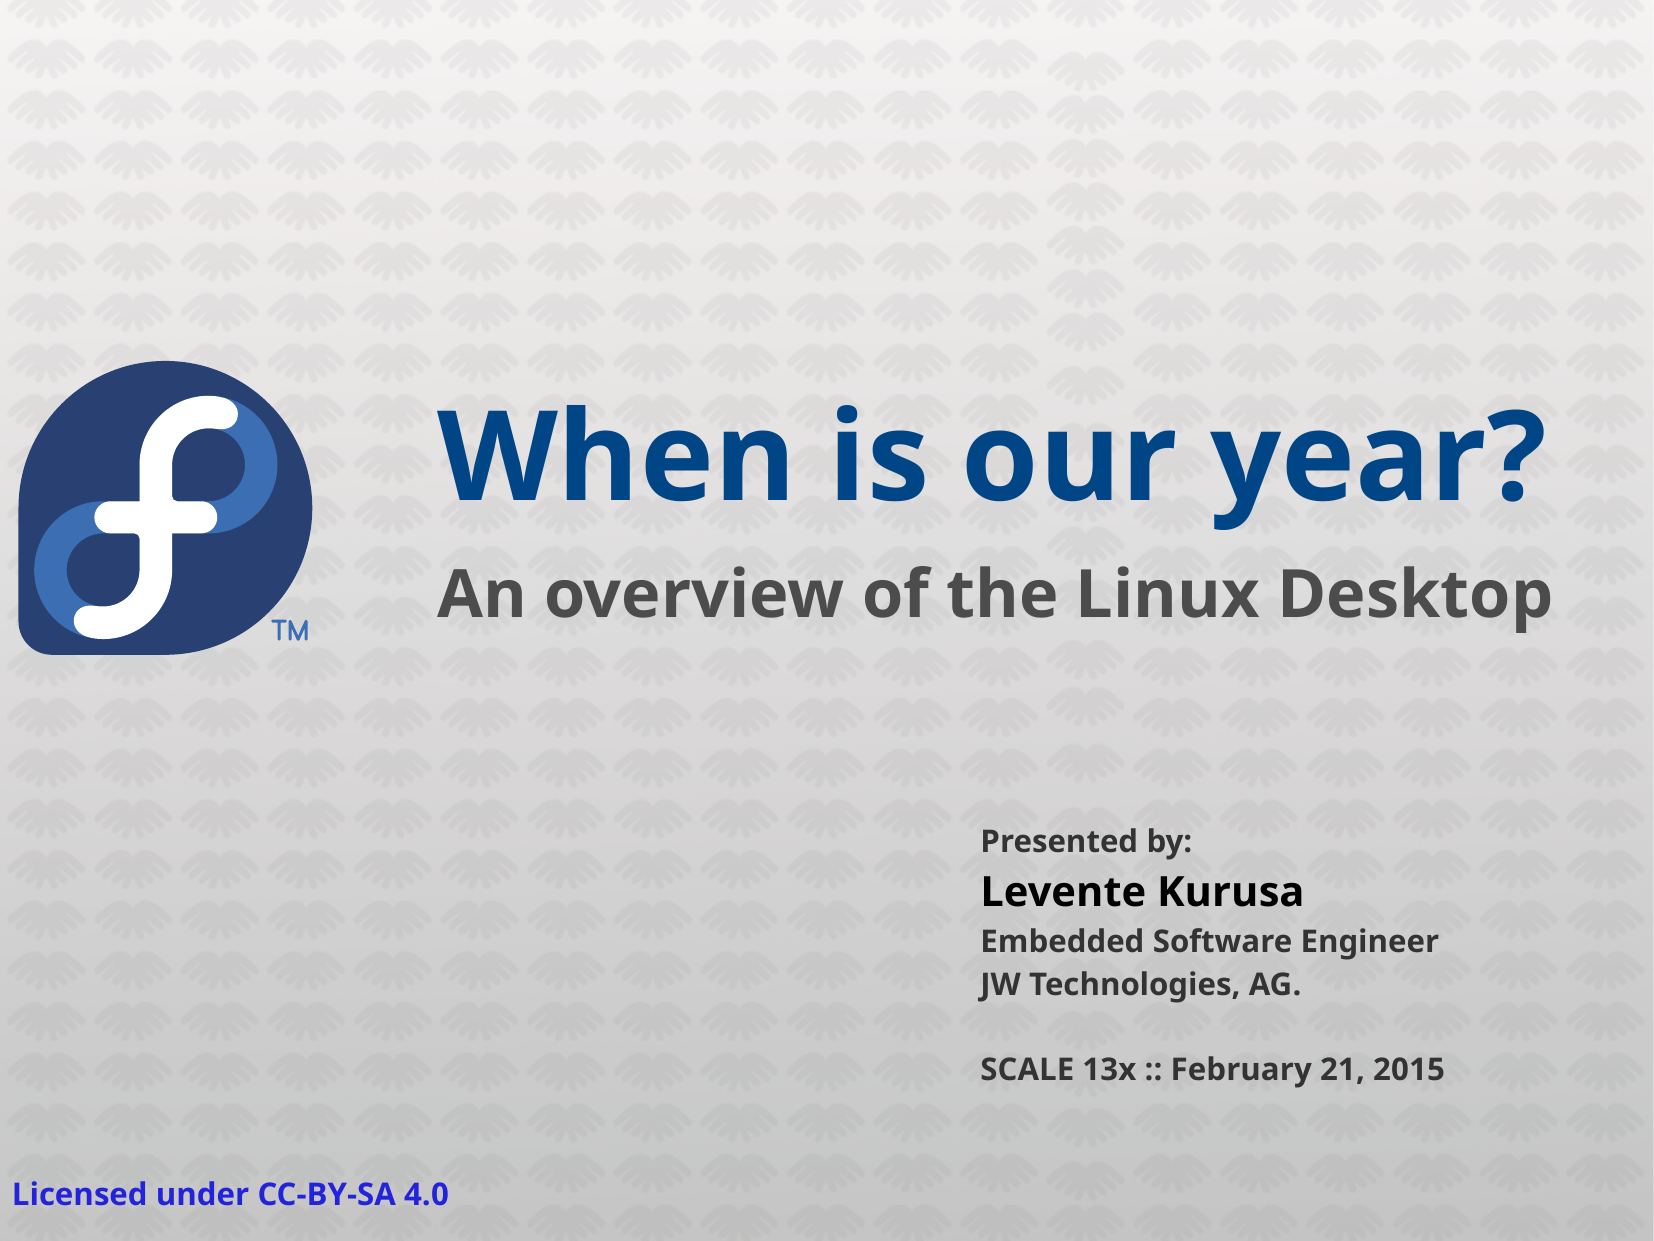

# When is our year?
An overview of the Linux Desktop
Presented by:
Levente Kurusa
Embedded Software Engineer
JW Technologies, AG.
SCALE 13x :: February 21, 2015
Licensed under CC-BY-SA 4.0